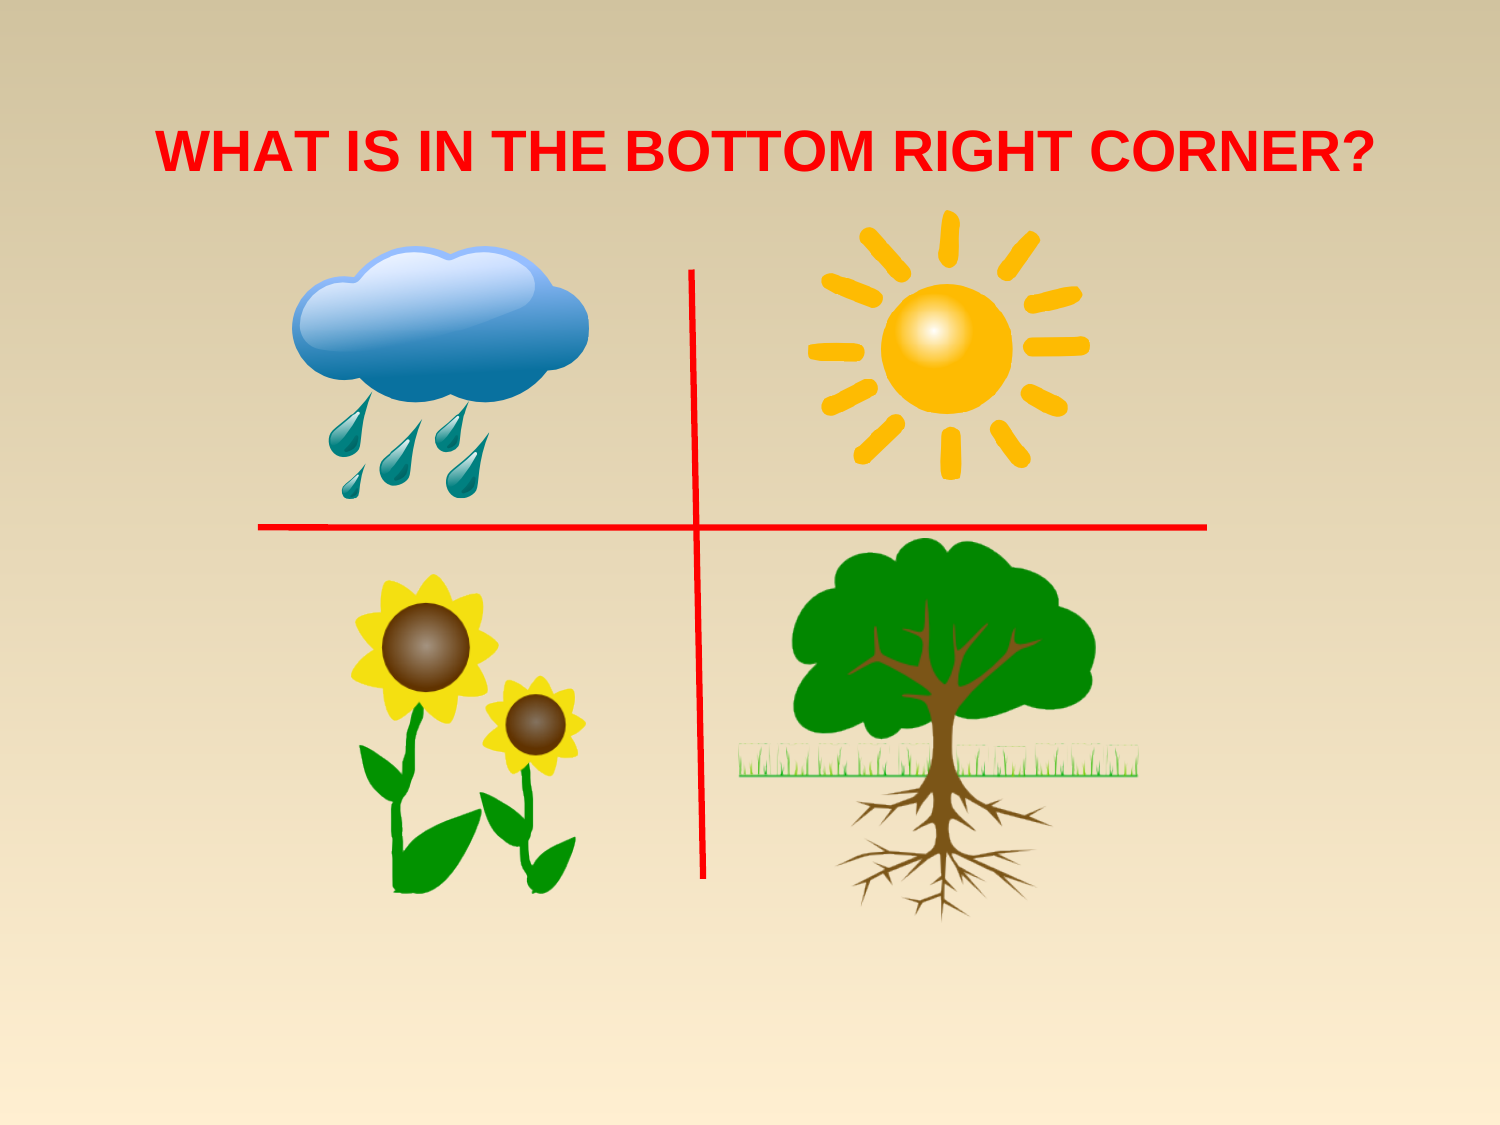

WHAT IS IN THE BOTTOM RIGHT CORNER?